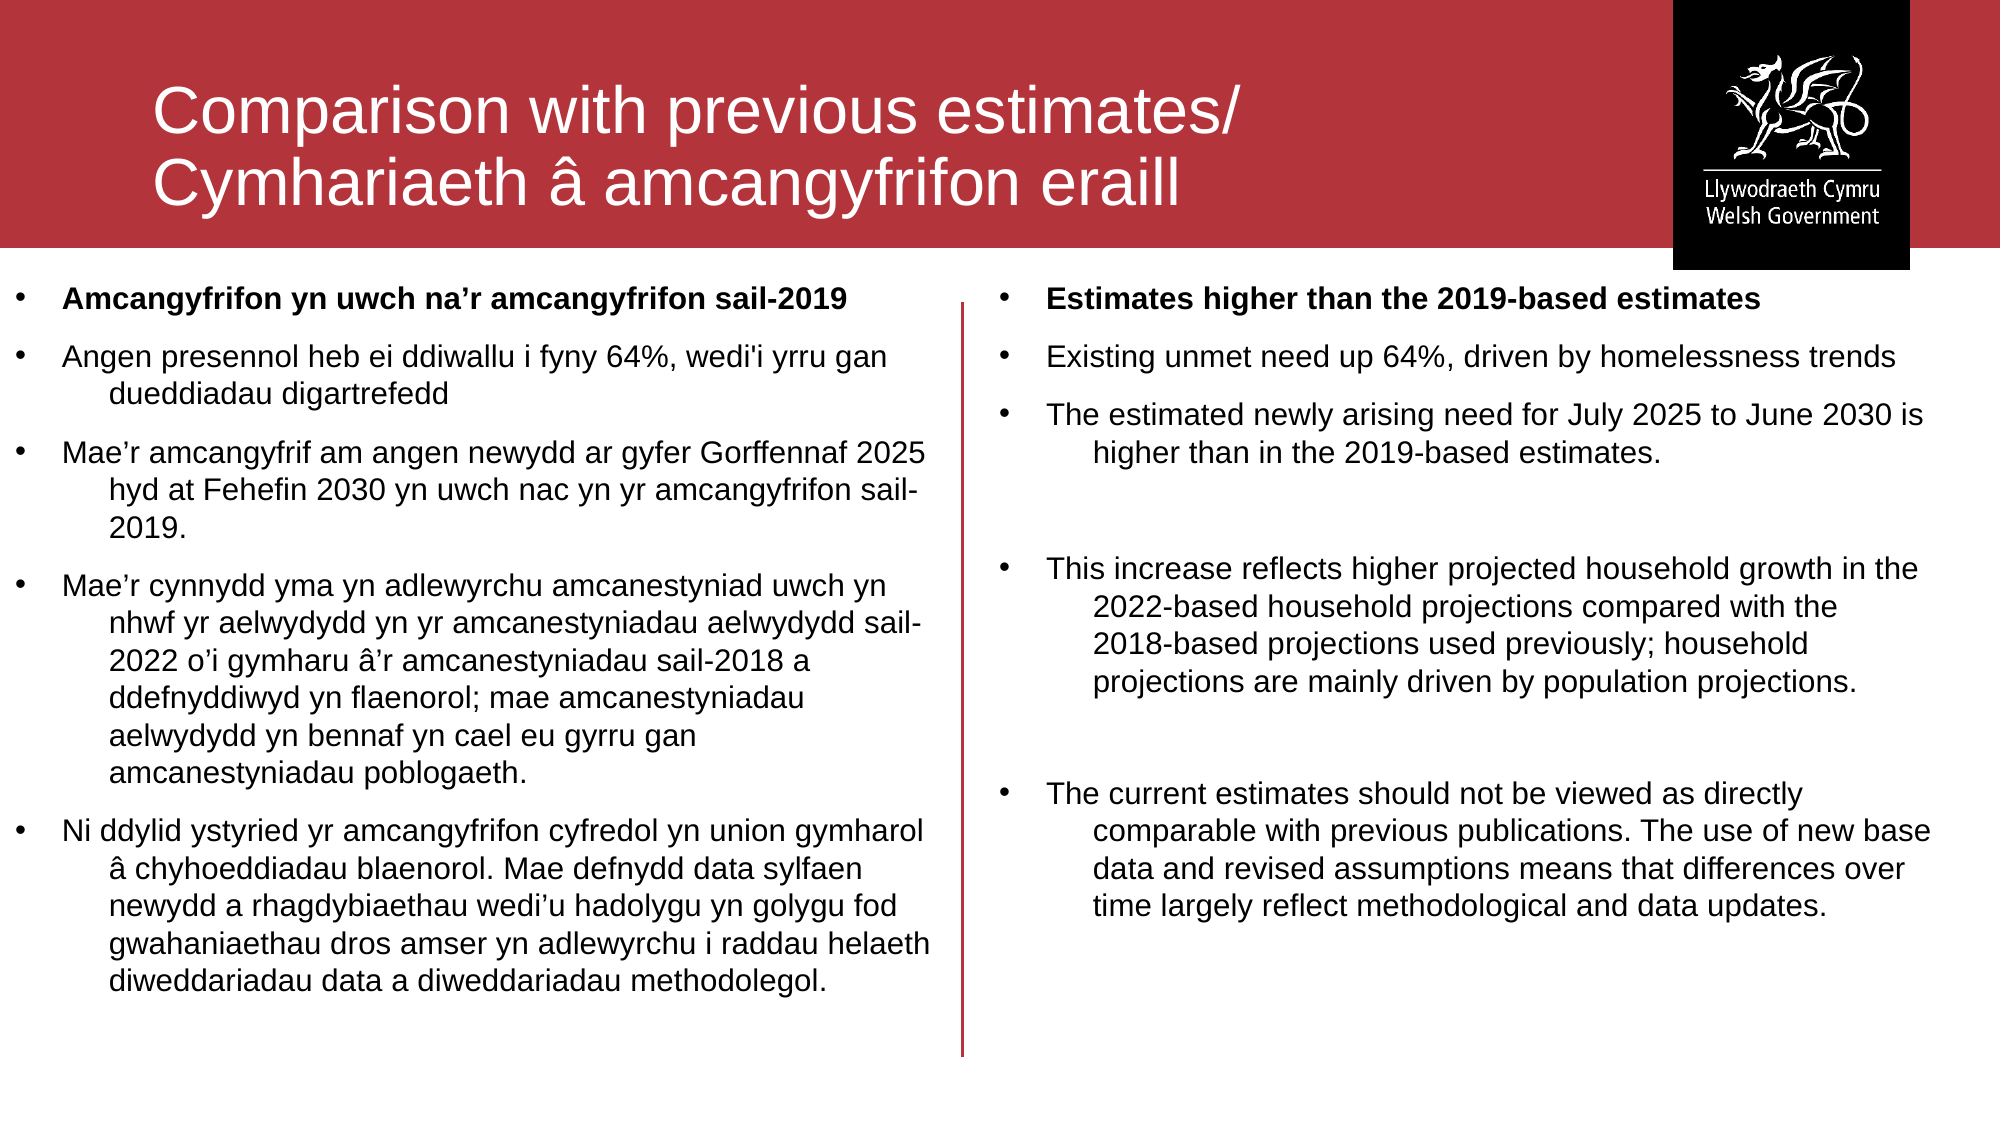

# Comparison with previous estimates/ Cymhariaeth â amcangyfrifon eraill
Amcangyfrifon yn uwch na’r amcangyfrifon sail-2019
Angen presennol heb ei ddiwallu i fyny 64%, wedi'i yrru gan dueddiadau digartrefedd
Mae’r amcangyfrif am angen newydd ar gyfer Gorffennaf 2025 hyd at Fehefin 2030 yn uwch nac yn yr amcangyfrifon sail-2019.
Mae’r cynnydd yma yn adlewyrchu amcanestyniad uwch yn nhwf yr aelwydydd yn yr amcanestyniadau aelwydydd sail-2022 o’i gymharu â’r amcanestyniadau sail-2018 a ddefnyddiwyd yn flaenorol; mae amcanestyniadau aelwydydd yn bennaf yn cael eu gyrru gan amcanestyniadau poblogaeth.
Ni ddylid ystyried yr amcangyfrifon cyfredol yn union gymharol â chyhoeddiadau blaenorol. Mae defnydd data sylfaen newydd a rhagdybiaethau wedi’u hadolygu yn golygu fod gwahaniaethau dros amser yn adlewyrchu i raddau helaeth diweddariadau data a diweddariadau methodolegol.
Estimates higher than the 2019-based estimates
Existing unmet need up 64%, driven by homelessness trends
The estimated newly arising need for July 2025 to June 2030 is higher than in the 2019‑based estimates.
This increase reflects higher projected household growth in the 2022‑based household projections compared with the 2018‑based projections used previously; household projections are mainly driven by population projections.
The current estimates should not be viewed as directly comparable with previous publications. The use of new base data and revised assumptions means that differences over time largely reflect methodological and data updates.